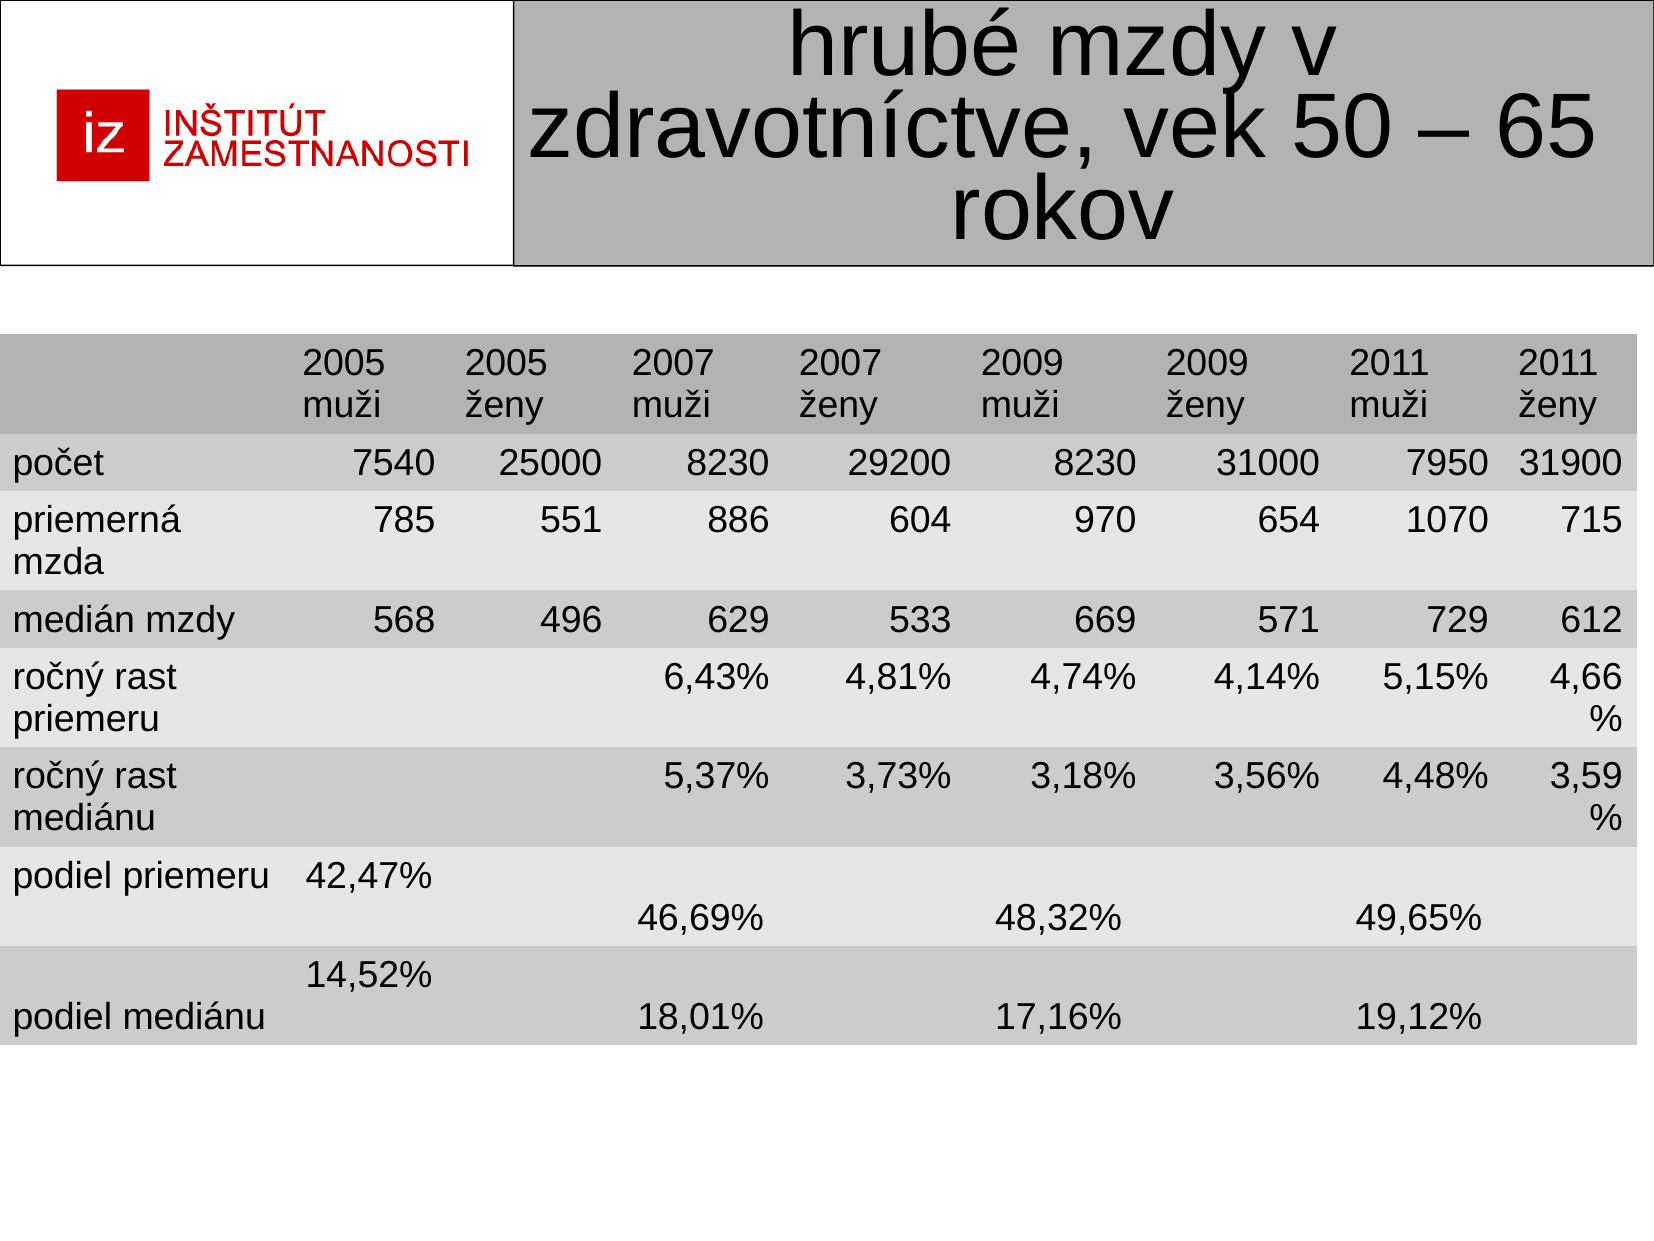

# hrubé mzdy v zdravotníctve, vek 50 – 65 rokov
| | 2005 muži | 2005 ženy | 2007 muži | 2007 ženy | 2009 muži | 2009 ženy | 2011 muži | 2011 ženy |
| --- | --- | --- | --- | --- | --- | --- | --- | --- |
| počet | 7540 | 25000 | 8230 | 29200 | 8230 | 31000 | 7950 | 31900 |
| priemerná mzda | 785 | 551 | 886 | 604 | 970 | 654 | 1070 | 715 |
| medián mzdy | 568 | 496 | 629 | 533 | 669 | 571 | 729 | 612 |
| ročný rast priemeru | | | 6,43% | 4,81% | 4,74% | 4,14% | 5,15% | 4,66% |
| ročný rast mediánu | | | 5,37% | 3,73% | 3,18% | 3,56% | 4,48% | 3,59% |
| podiel priemeru | 42,47% | | 46,69% | | 48,32% | | 49,65% | |
| podiel mediánu | 14,52% | | 18,01% | | 17,16% | | 19,12% | |